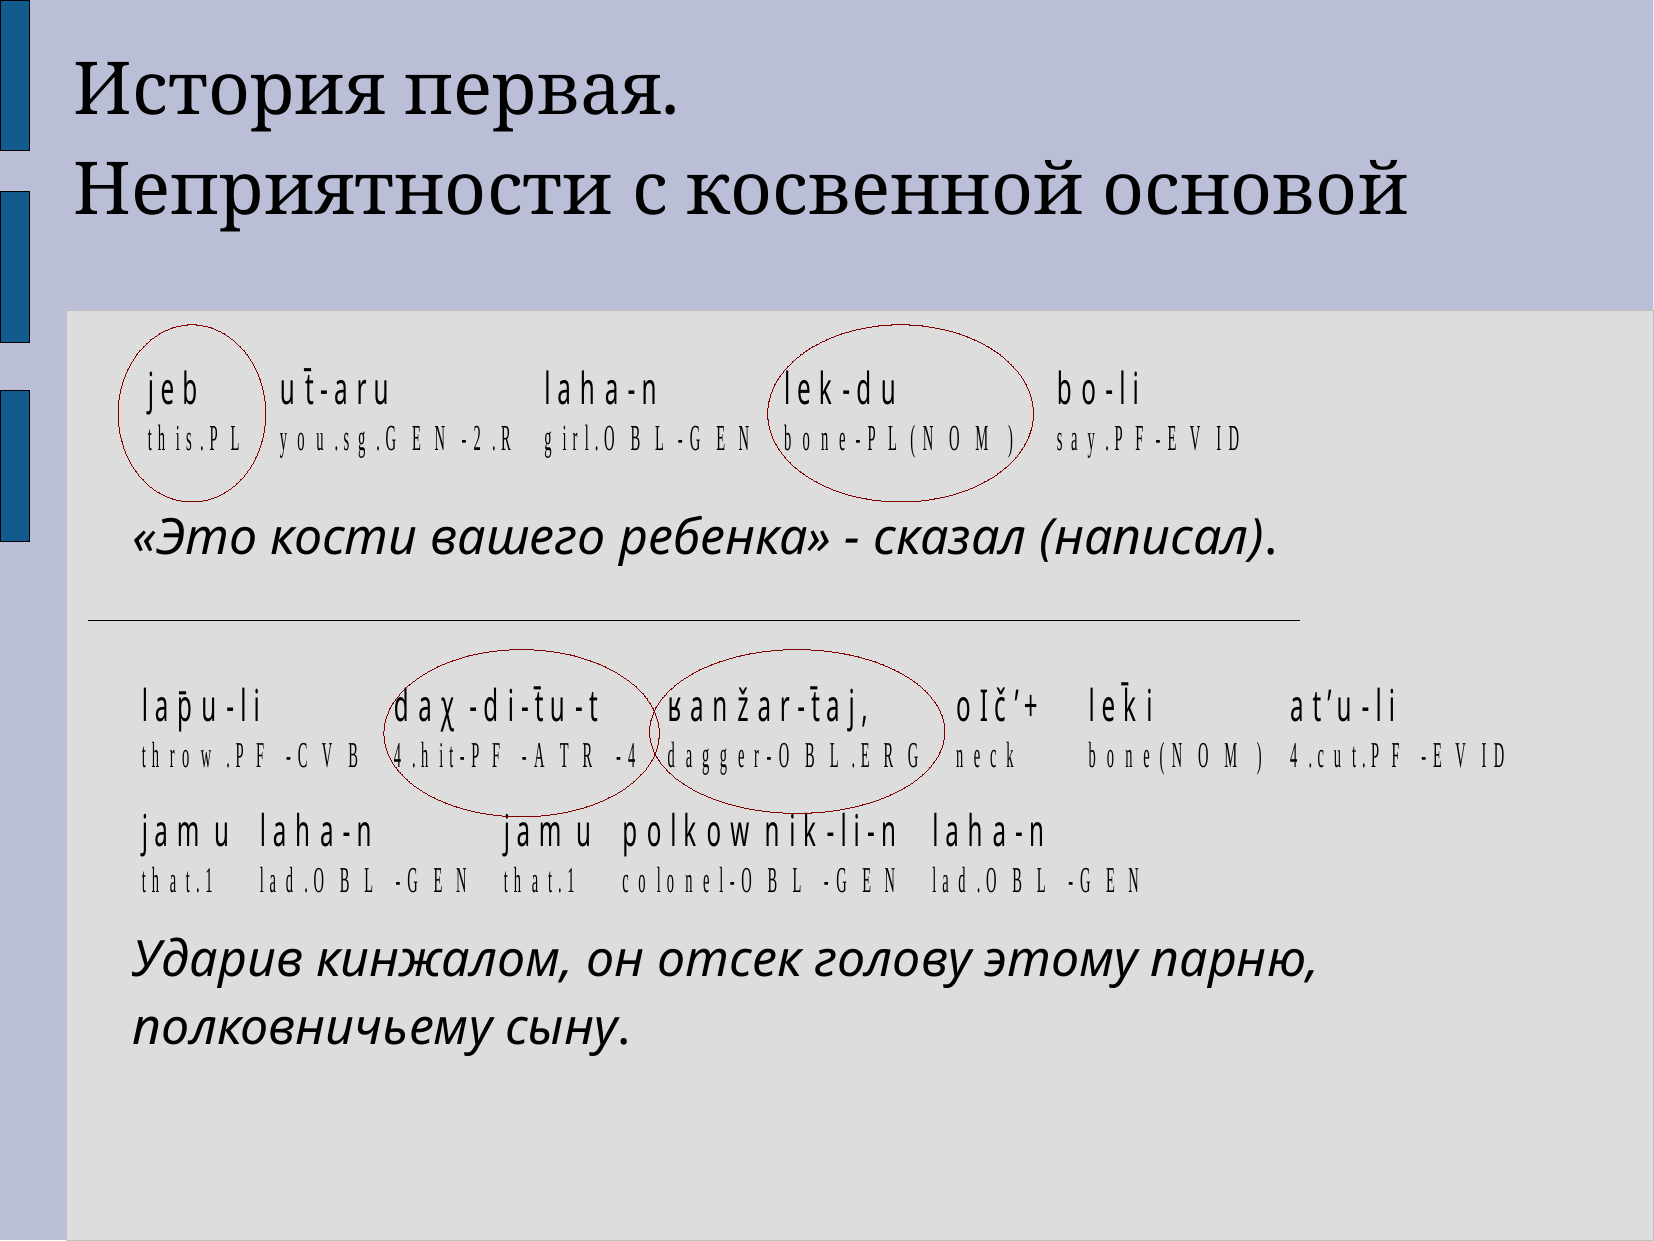

История первая.
Неприятности с косвенной основой
«Это кости вашего ребенка» - сказал (написал).
Ударив кинжалом, он отсек голову этому парню, полковничьему сыну.